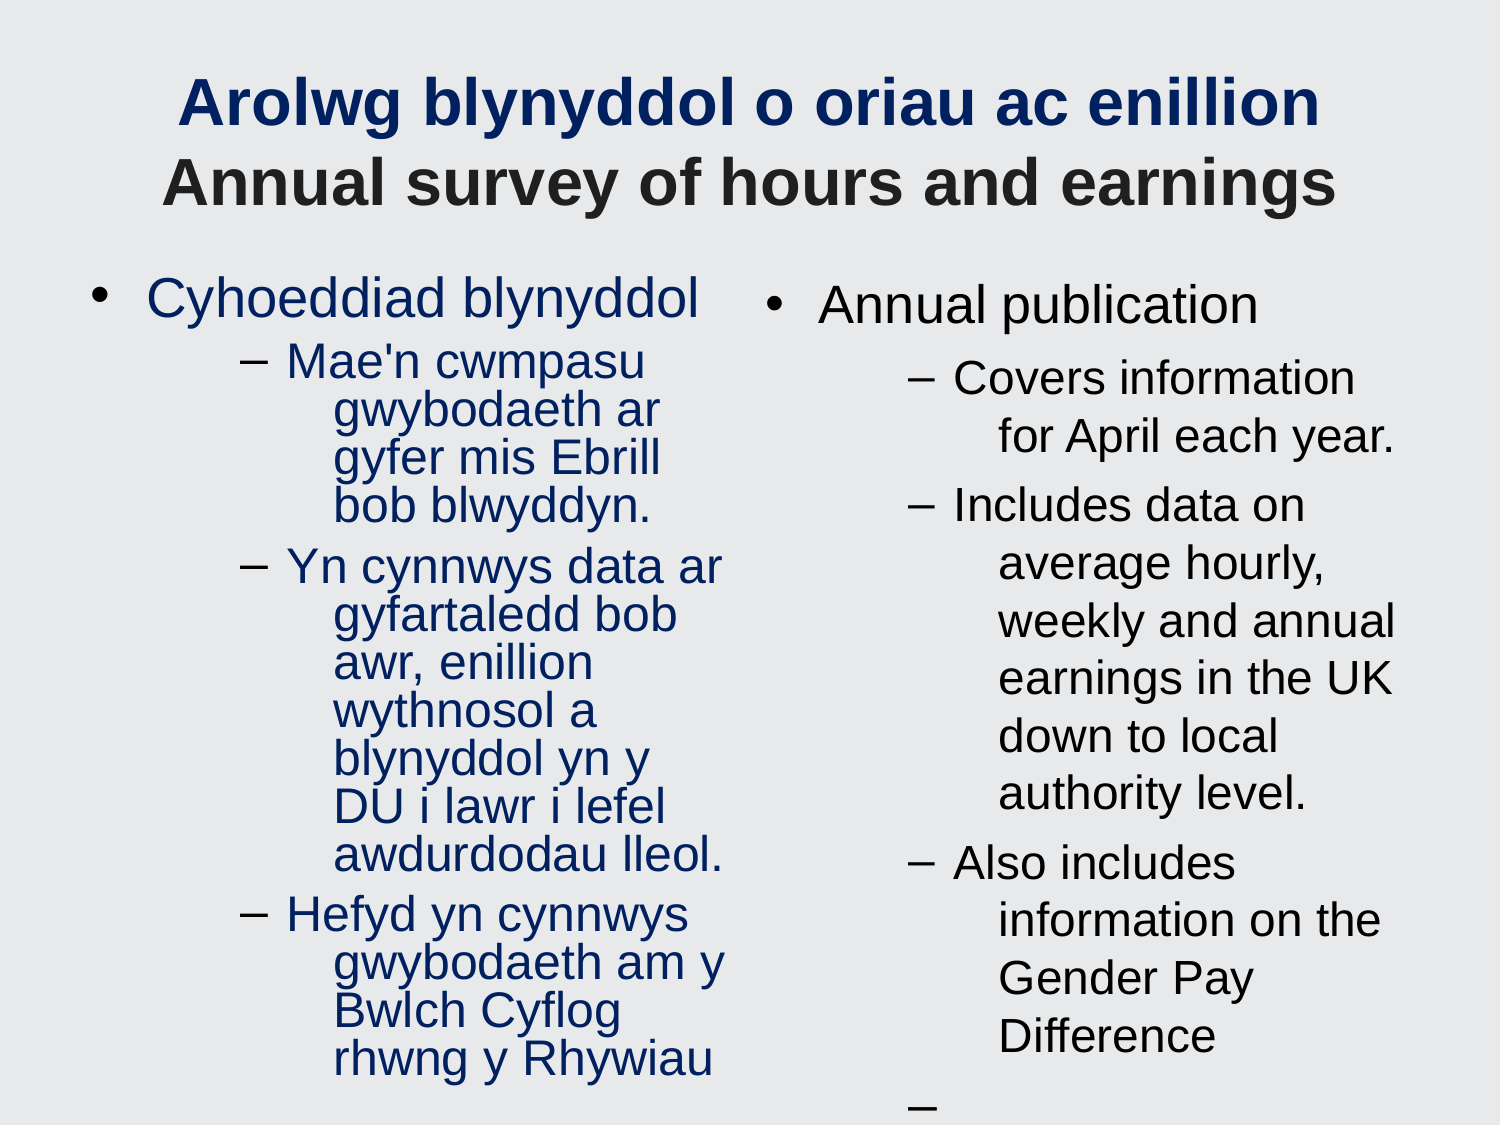

Arolwg blynyddol o oriau ac enillion
Annual survey of hours and earnings
# Annual publication
Covers information for April each year.
Includes data on average hourly, weekly and annual earnings in the UK down to local authority level.
Also includes information on the Gender Pay Difference
Cyhoeddiad blynyddol
Mae'n cwmpasu gwybodaeth ar gyfer mis Ebrill bob blwyddyn.
Yn cynnwys data ar gyfartaledd bob awr, enillion wythnosol a blynyddol yn y DU i lawr i lefel awdurdodau lleol.
Hefyd yn cynnwys gwybodaeth am y Bwlch Cyflog rhwng y Rhywiau